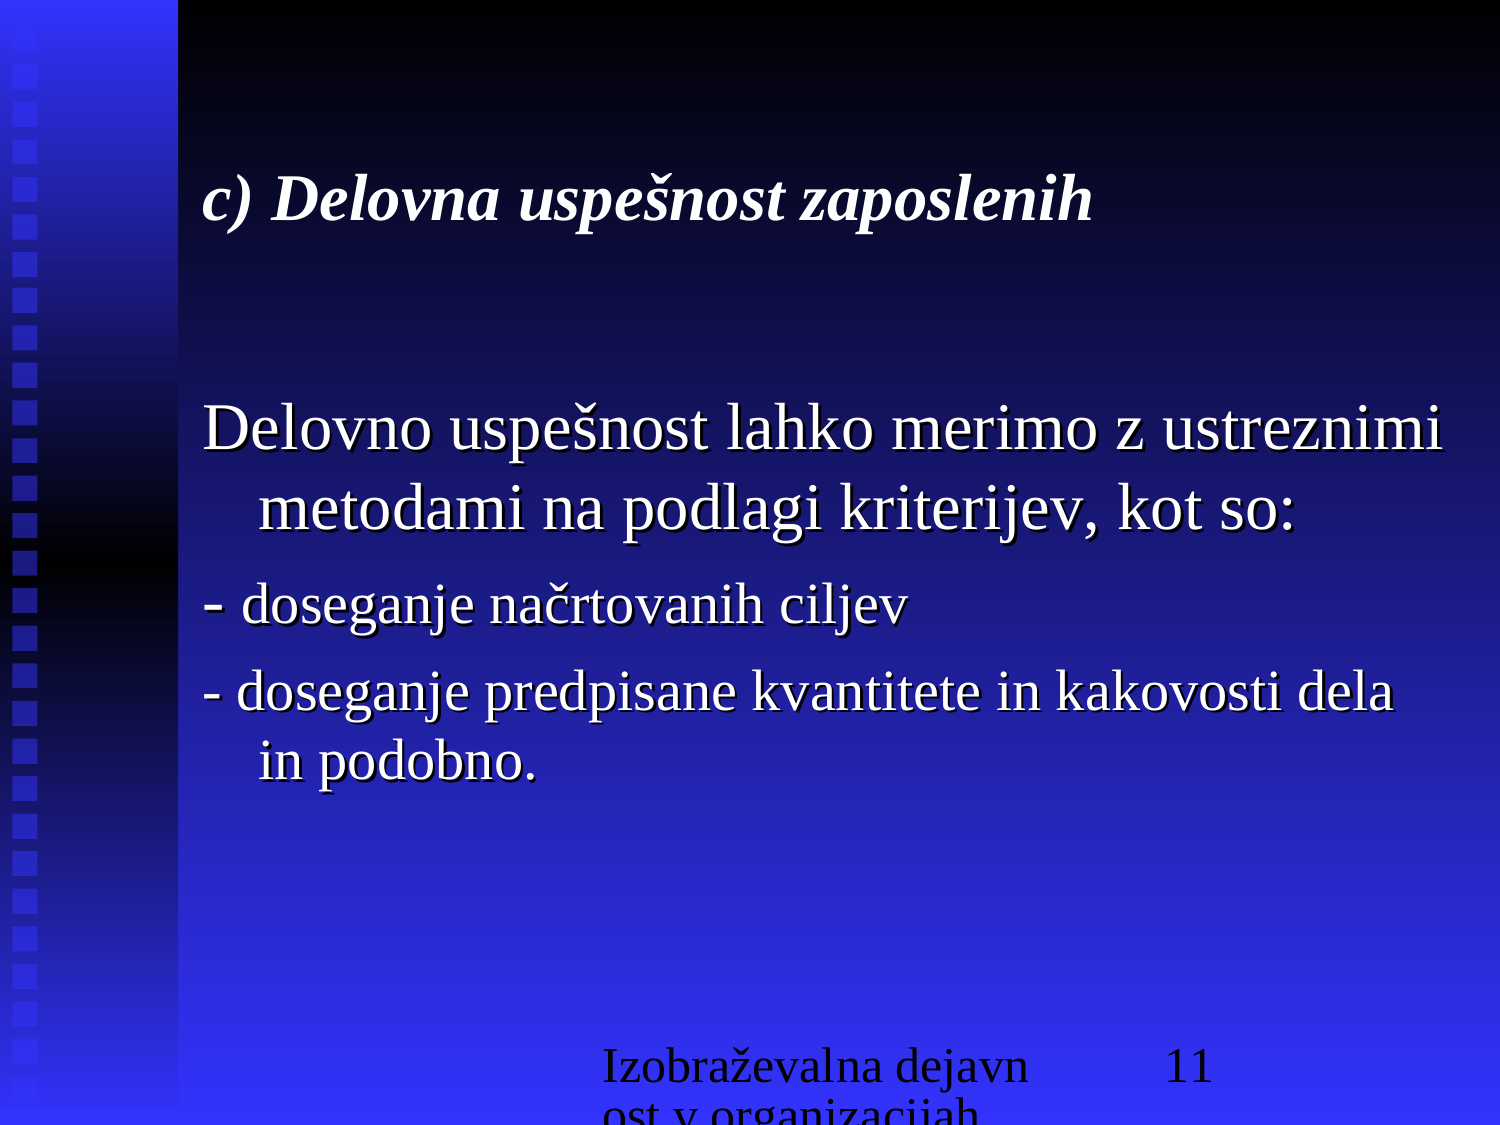

# c) Delovna uspešnost zaposlenih
Delovno uspešnost lahko merimo z ustreznimi metodami na podlagi kriterijev, kot so:
- doseganje načrtovanih ciljev
- doseganje predpisane kvantitete in kakovosti dela in podobno.
Izobraževalna dejavnost v organizacijah
11